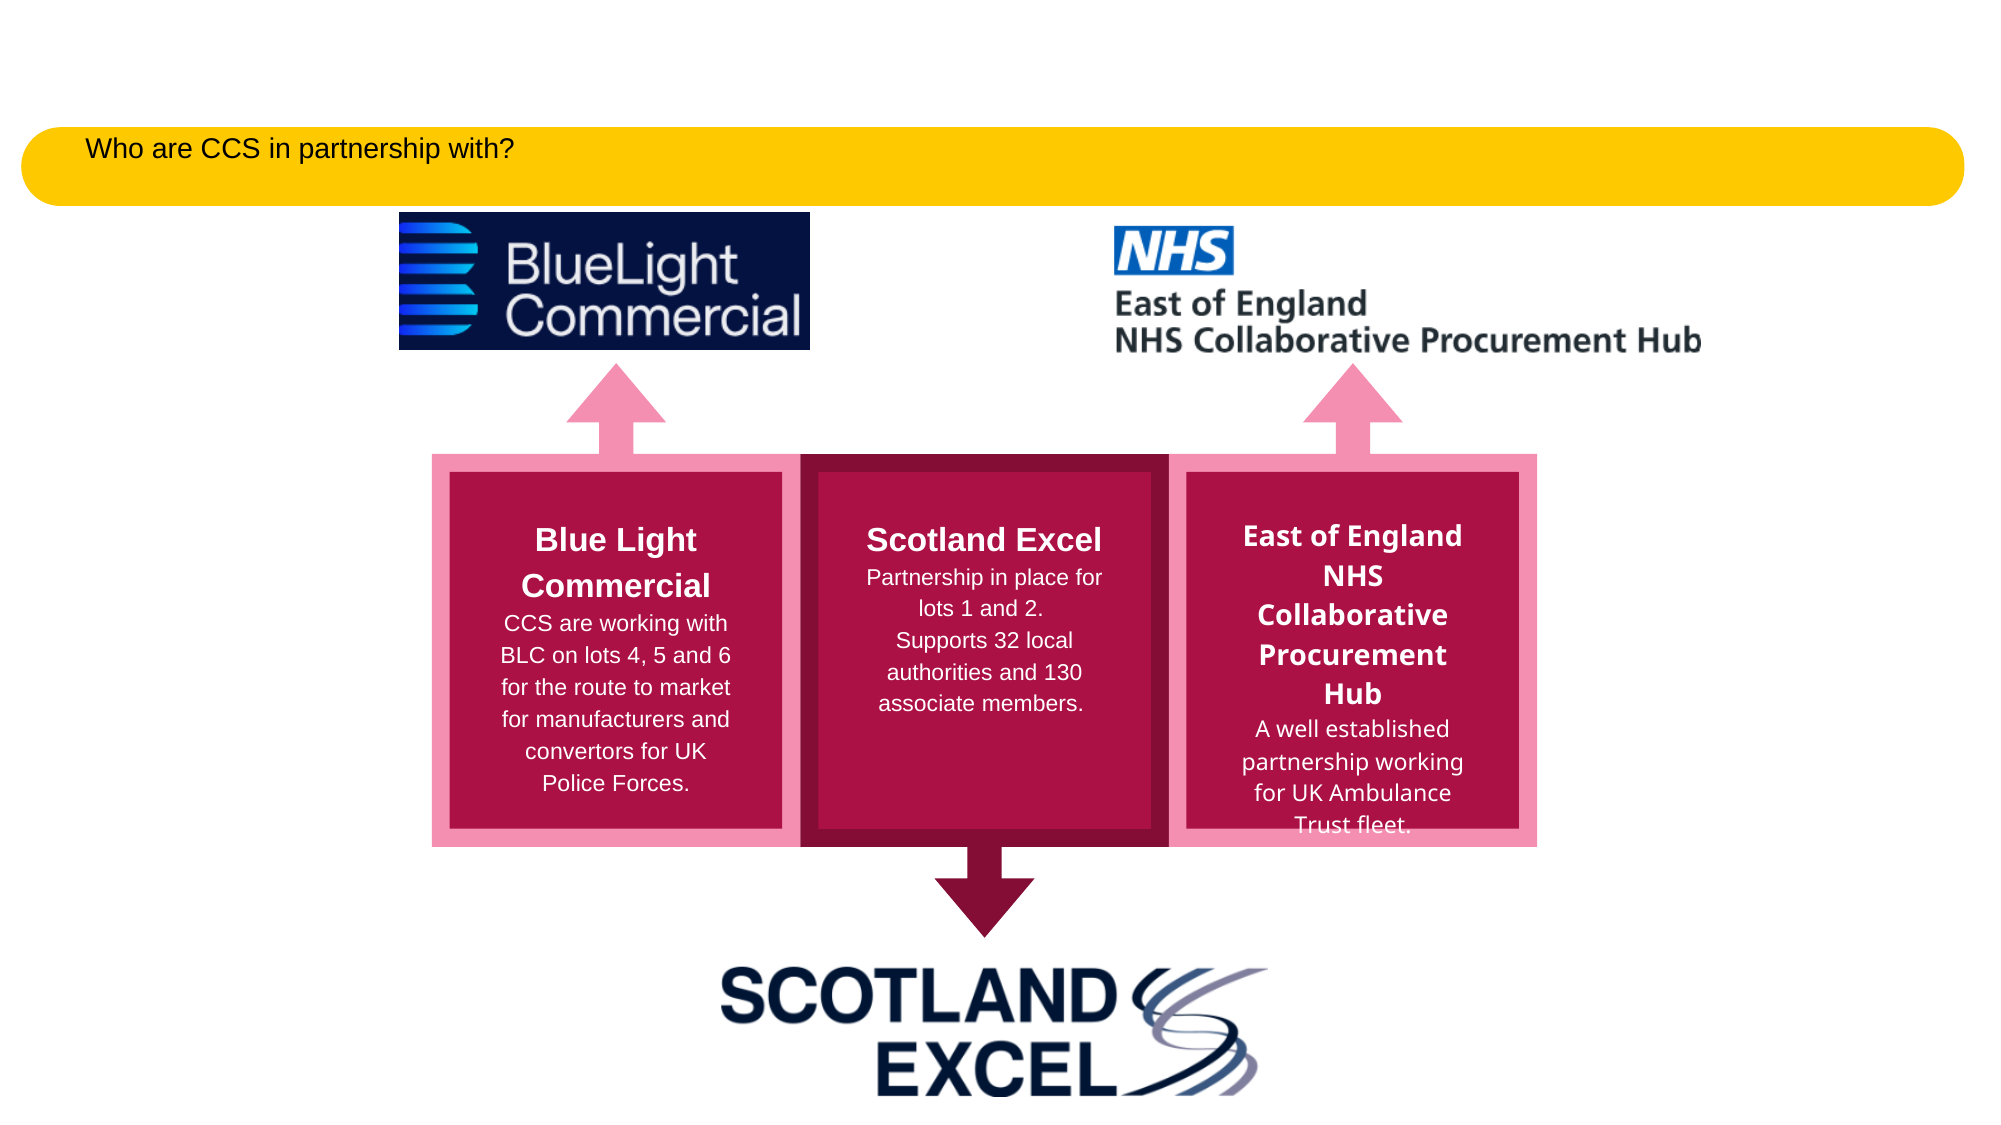

# Who are CCS in partnership with?
Blue Light Commercial
CCS are working with BLC on lots 4, 5 and 6 for the route to market for manufacturers and convertors for UK Police Forces.
East of England NHS Collaborative Procurement Hub
A well established partnership working for UK Ambulance Trust fleet. Development of lots 8 and 9 for ambulances.
Scotland Excel
Partnership in place for lots 1 and 2.
Supports 32 local authorities and 130 associate members.